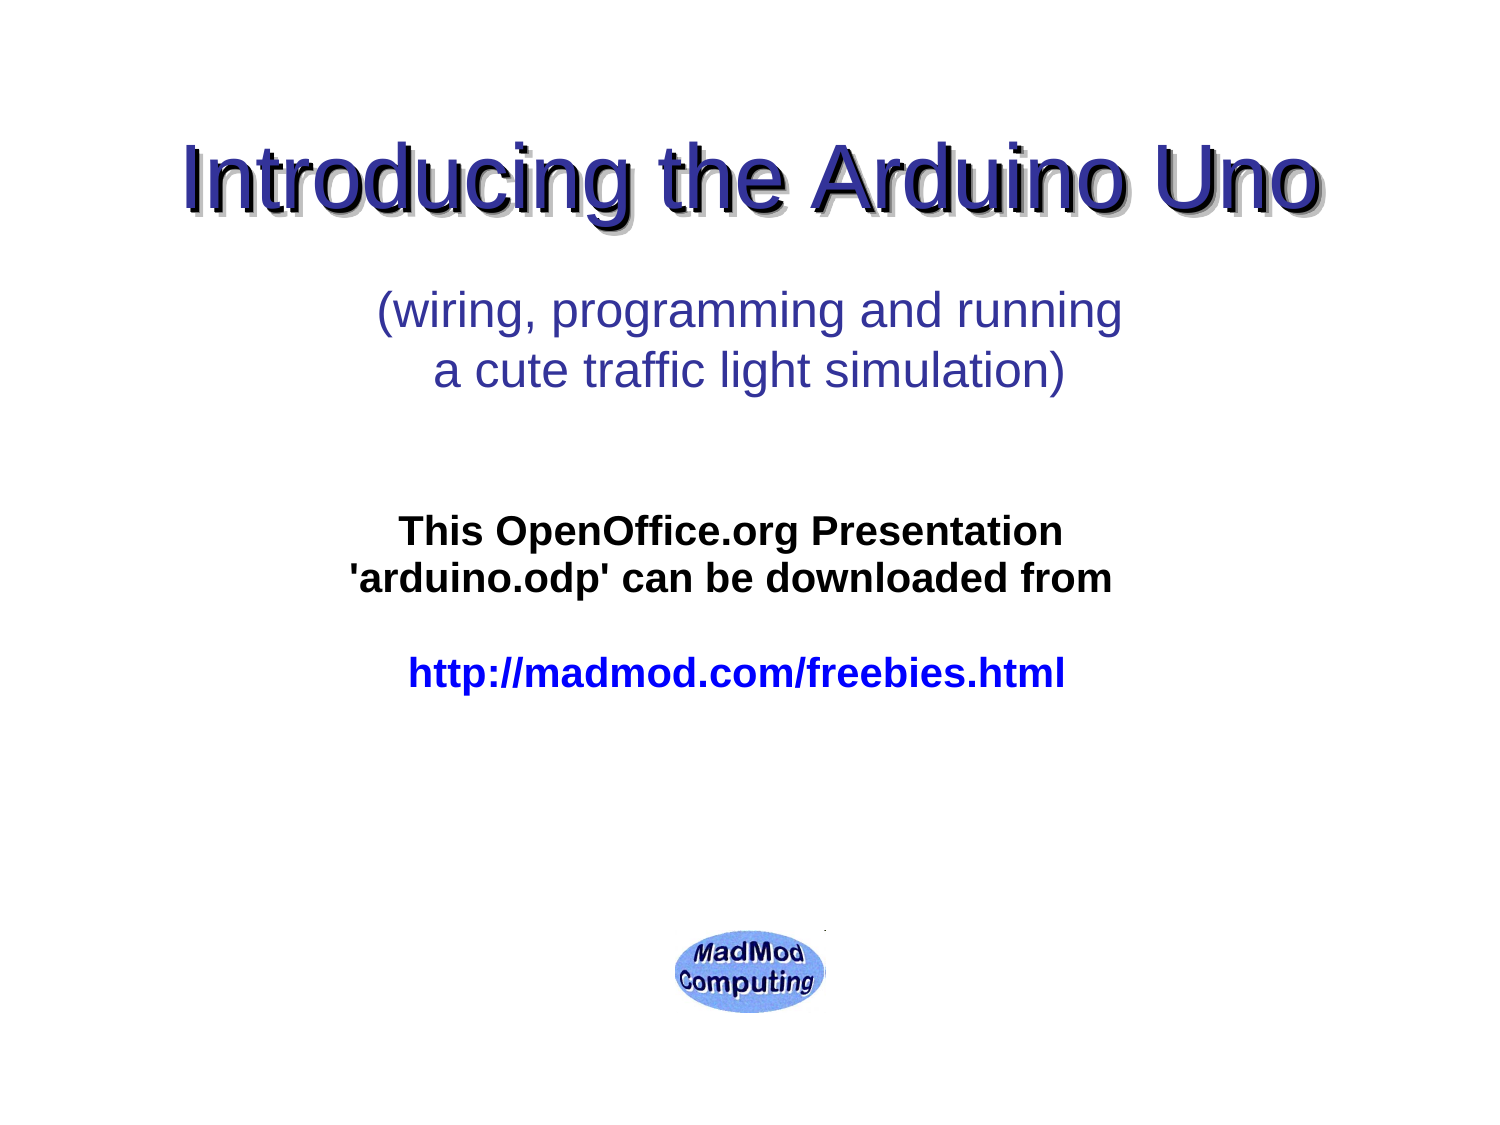

Introducing the Arduino Uno
(wiring, programming and running
a cute traffic light simulation)
# This OpenOffice.org Presentation
'arduino.odp' can be downloaded from
 http://madmod.com/freebies.html